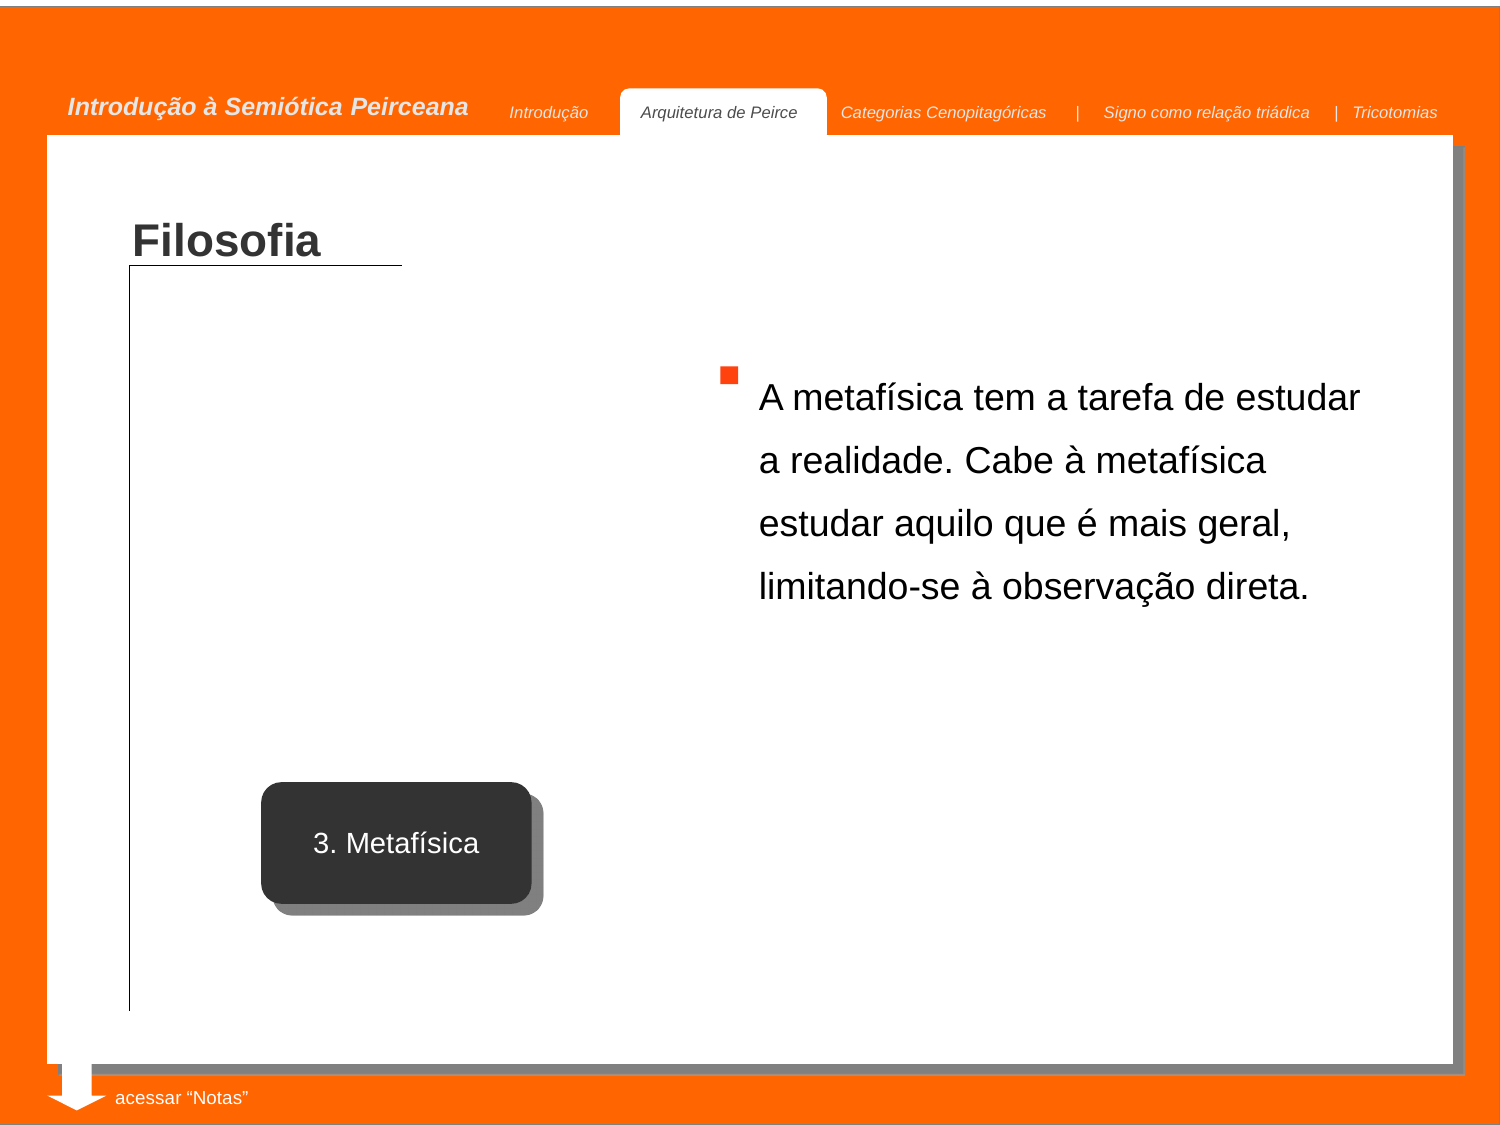

Filosofia
A metafísica tem a tarefa de estudar a realidade. Cabe à metafísica estudar aquilo que é mais geral, limitando-se à observação direta.
3. Metafísica
acessar “Notas”